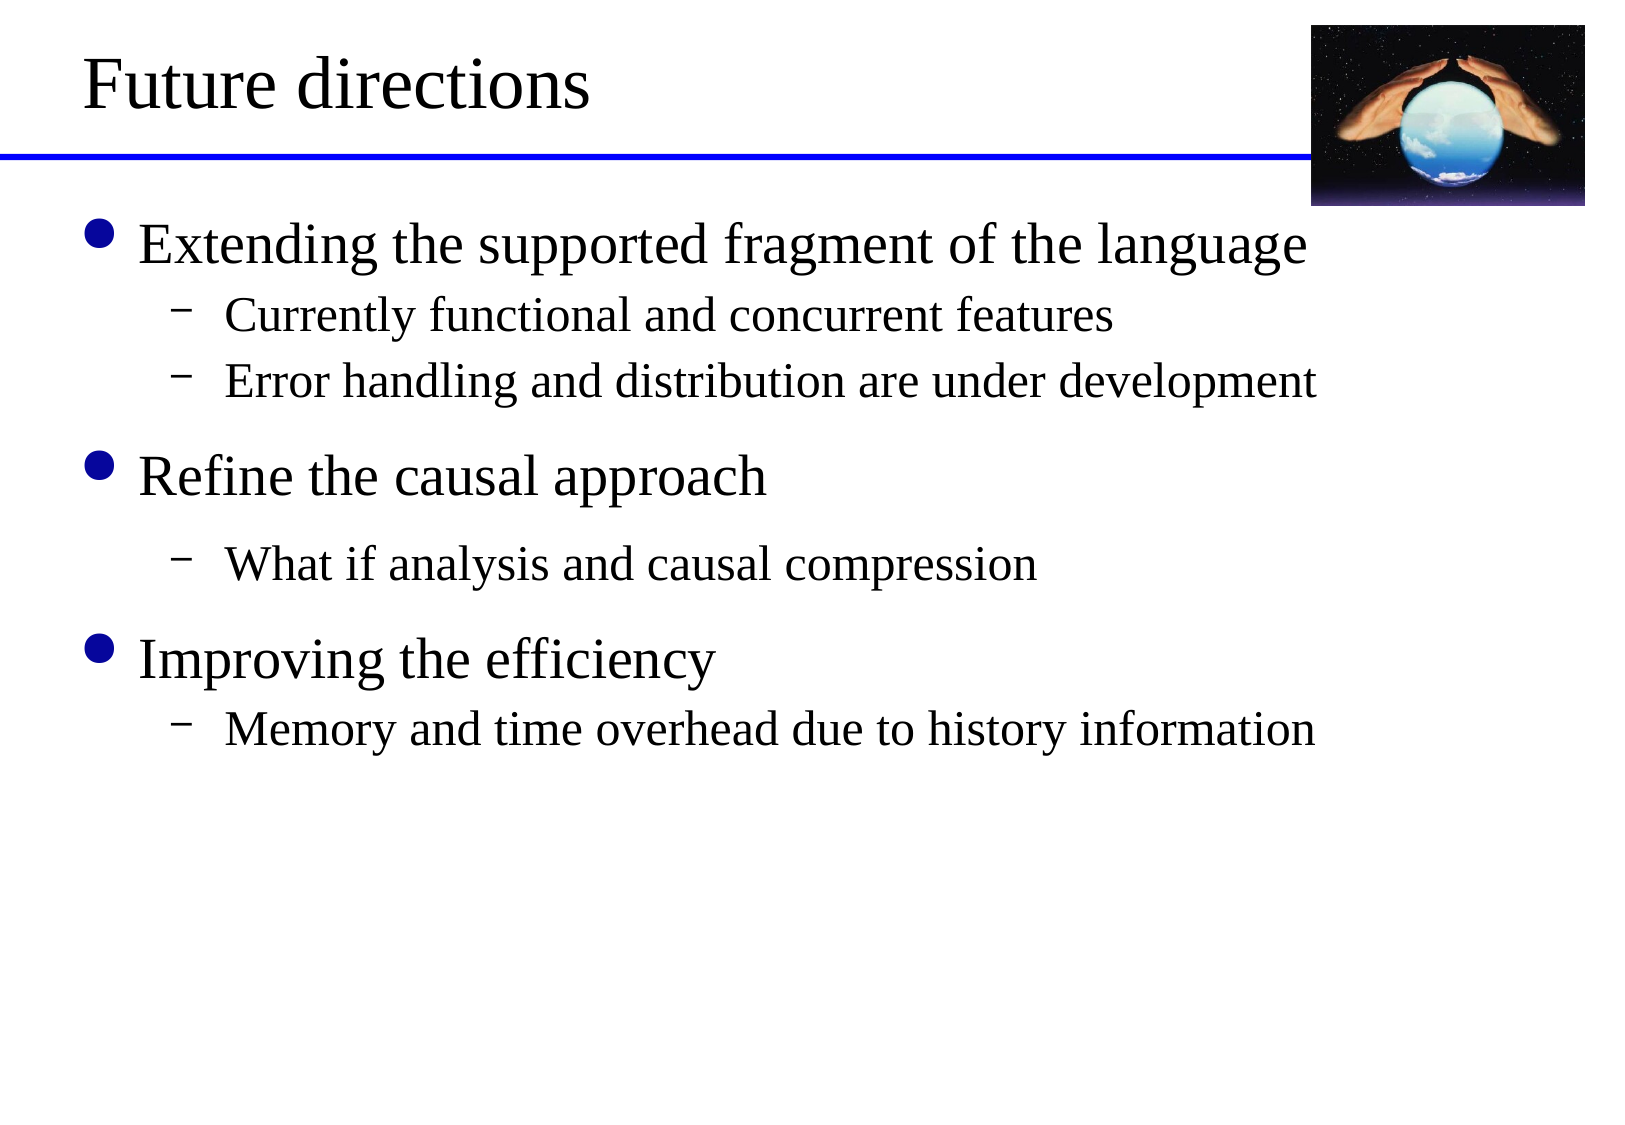

# Future directions
Extending the supported fragment of the language
Currently functional and concurrent features
Error handling and distribution are under development
Refine the causal approach
What if analysis and causal compression
Improving the efficiency
Memory and time overhead due to history information